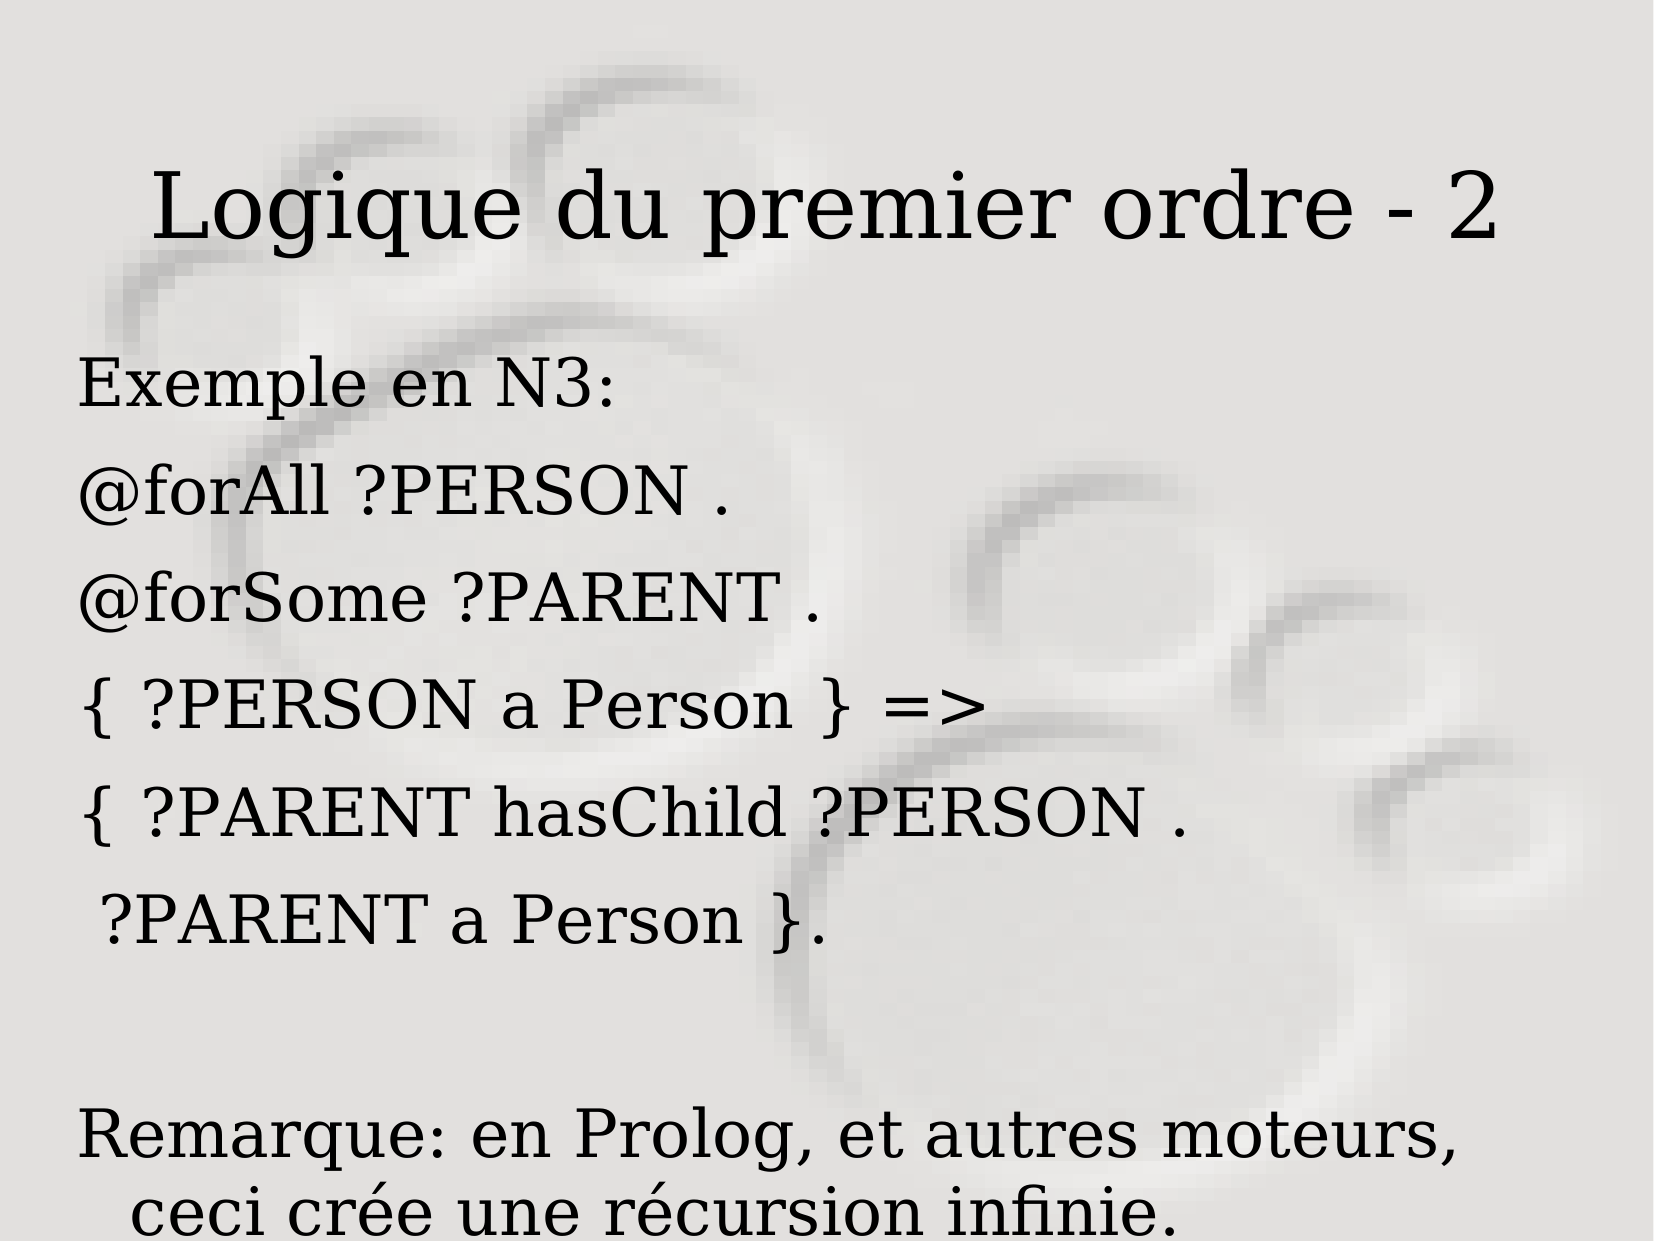

# Logique du premier ordre - 2
Exemple en N3:
@forAll ?PERSON .
@forSome ?PARENT .
{ ?PERSON a Person } =>
{ ?PARENT hasChild ?PERSON .
 ?PARENT a Person }.
Remarque: en Prolog, et autres moteurs, ceci crée une récursion infinie.